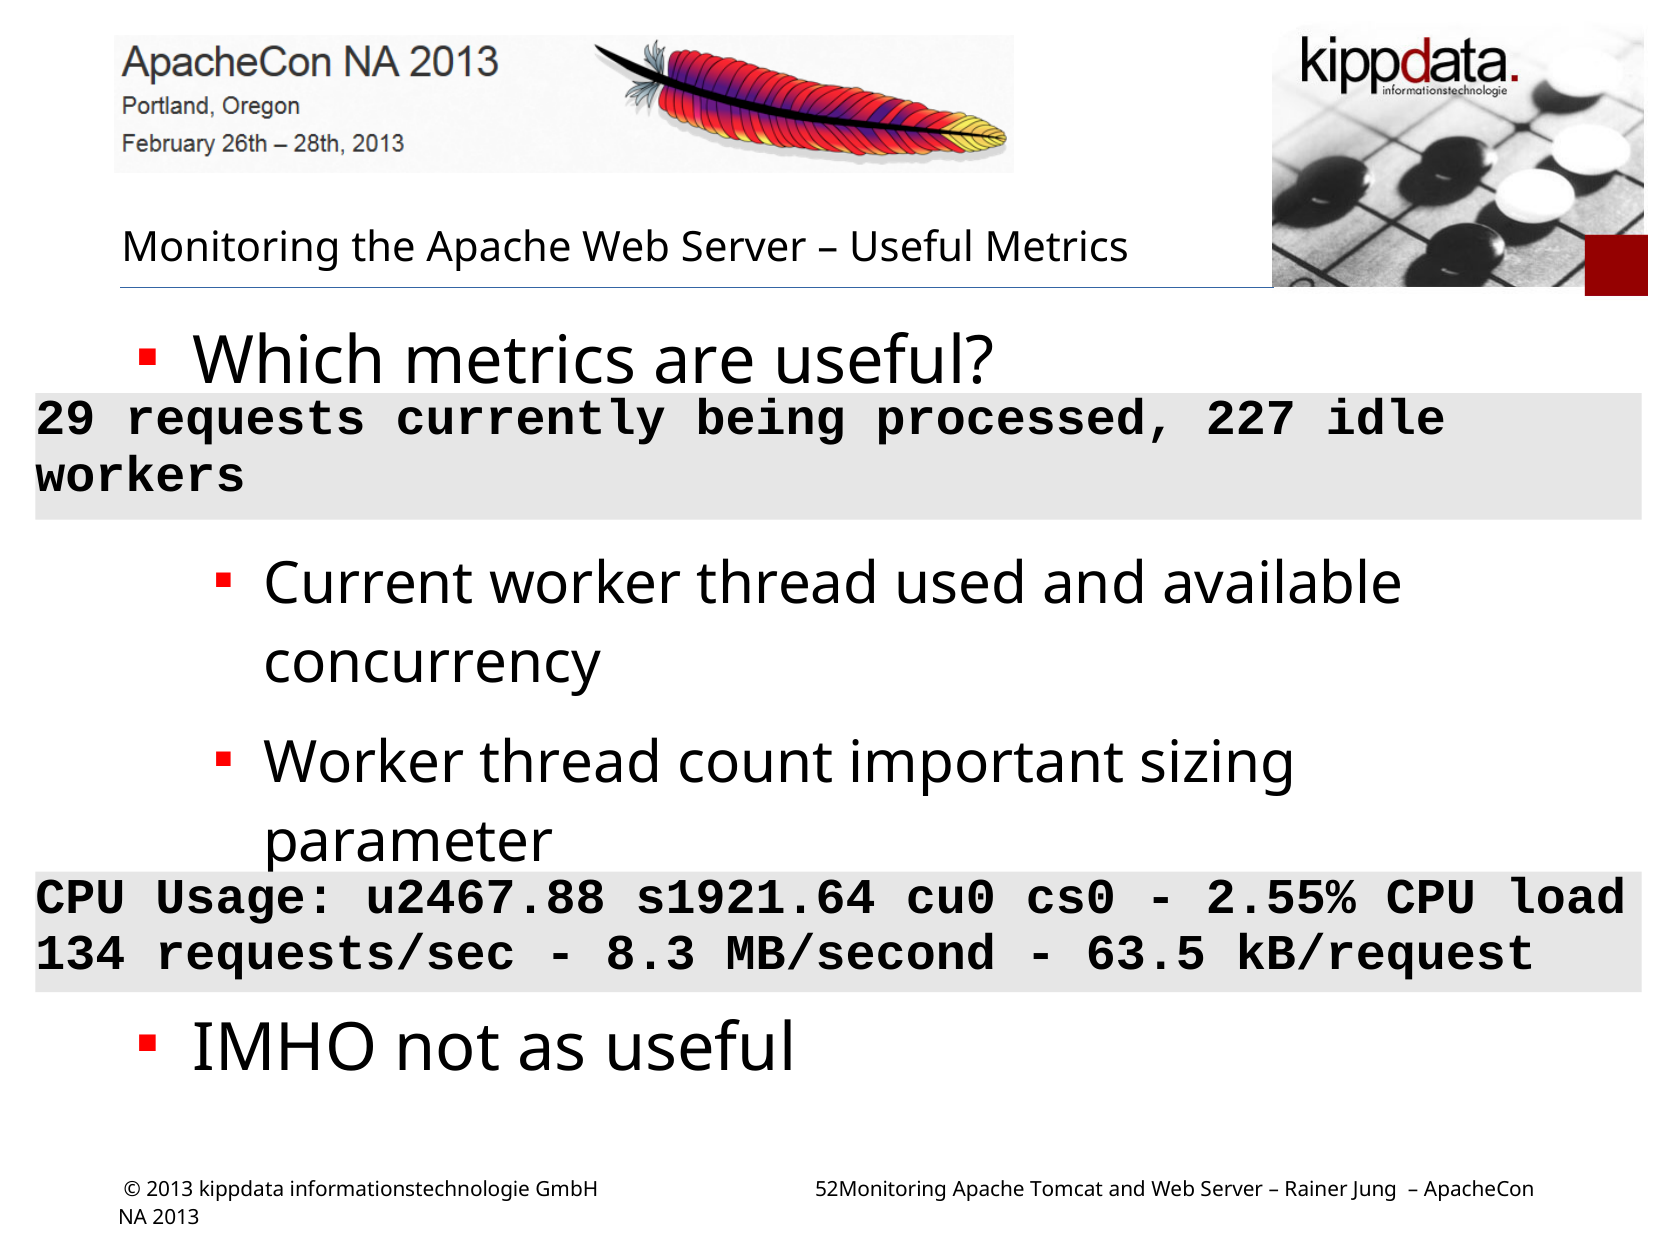

# Monitoring the Apache Web Server – Useful Metrics
Which metrics are useful?
Current worker thread used and available concurrency
Worker thread count important sizing parameter
Use threshold
IMHO not as useful
CPU not reliable (child CPU handling)
Averages since restart
29 requests currently being processed, 227 idle workers
CPU Usage: u2467.88 s1921.64 cu0 cs0 - 2.55% CPU load
134 requests/sec - 8.3 MB/second - 63.5 kB/request